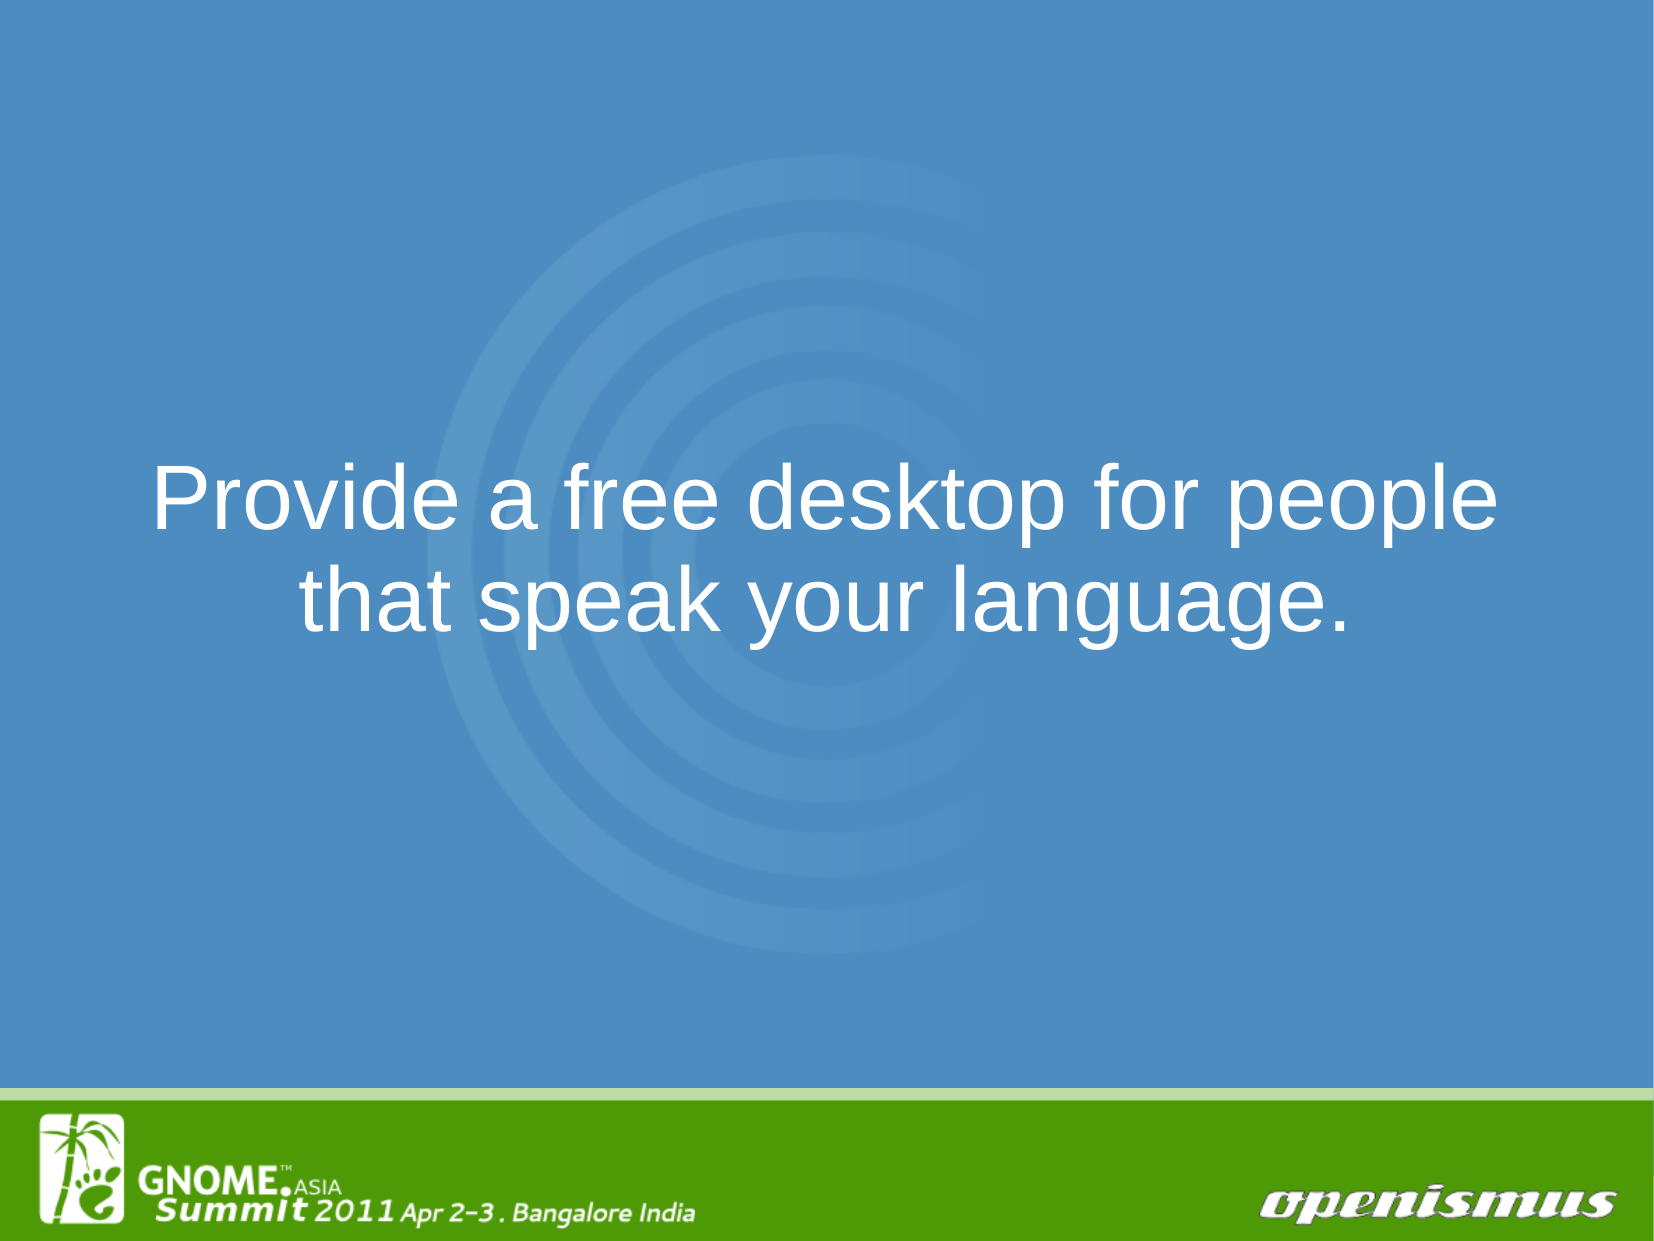

# Provide a free desktop for people that speak your language.